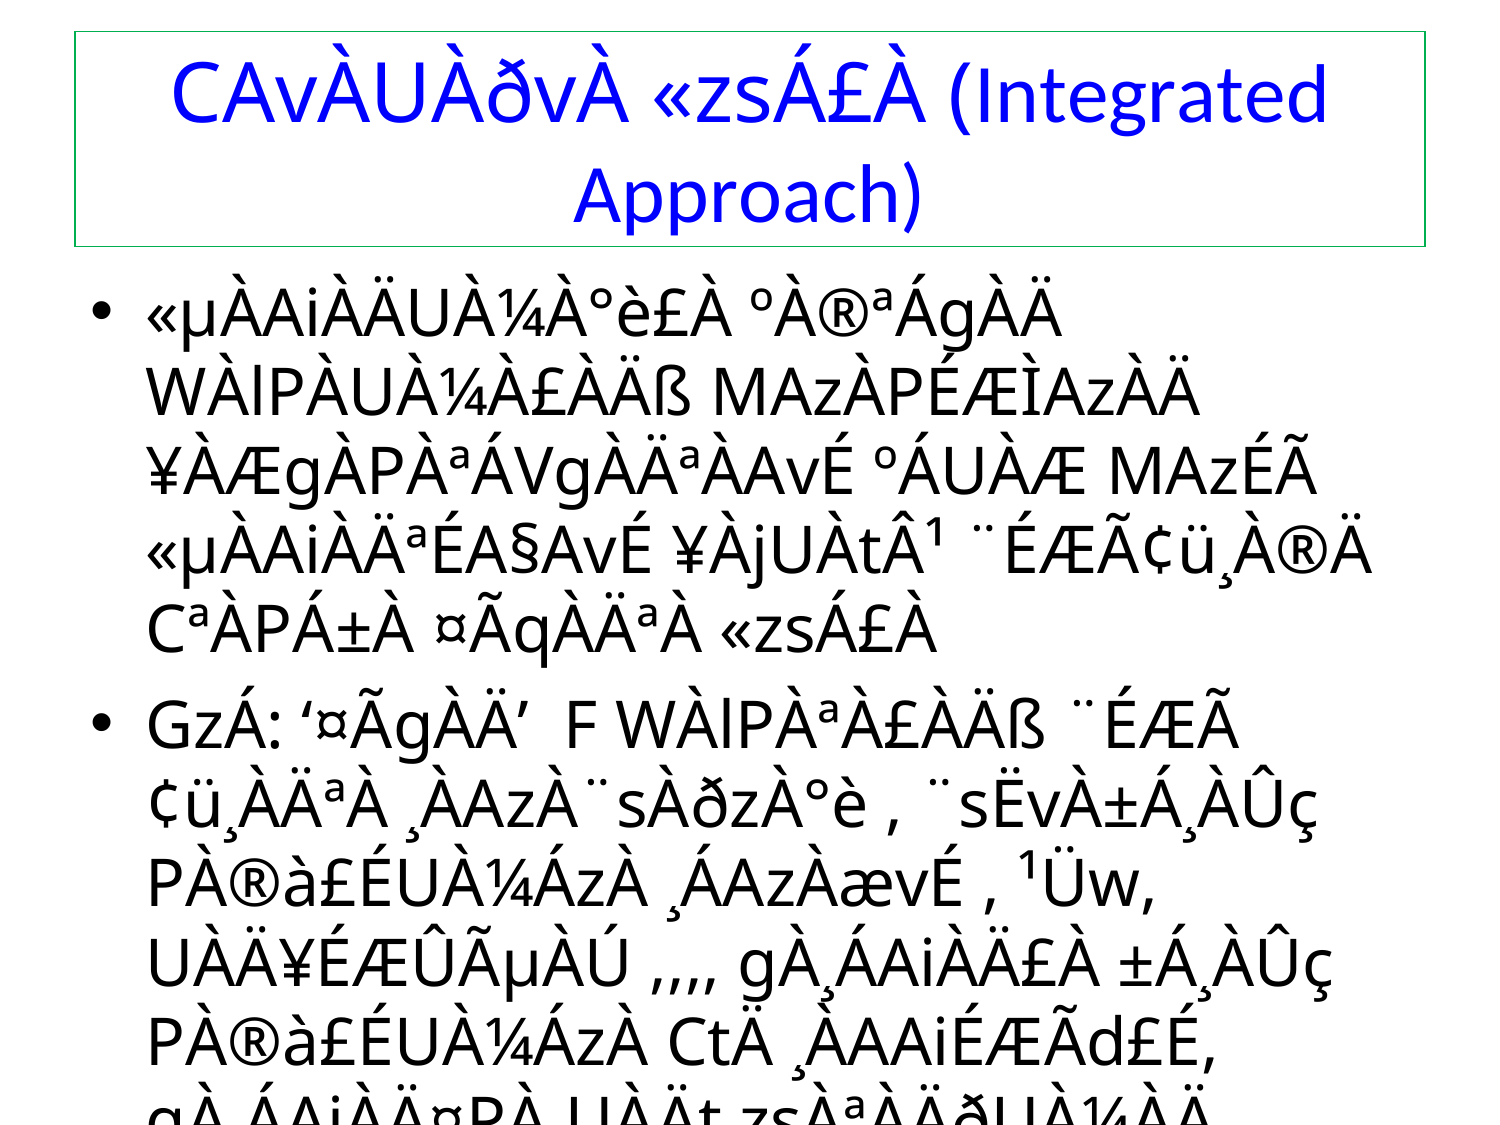

# CAvÀUÀðvÀ «zsÁ£À (Integrated Approach)
«µÀAiÀÄUÀ¼À°è£À ºÀ®ªÁgÀÄ WÀlPÀUÀ¼À£ÀÄß MAzÀPÉÆÌAzÀÄ ¥ÀÆgÀPÀªÁVgÀÄªÀAvÉ ºÁUÀÆ MAzÉÃ «µÀAiÀÄªÉA§AvÉ ¥ÀjUÀtÂ¹ ¨ÉÆÃ¢ü¸À®Ä CªÀPÁ±À ¤ÃqÀÄªÀ «zsÁ£À
GzÁ: ‘¤ÃgÀÄ’ F WÀlPÀªÀ£ÀÄß ¨ÉÆÃ¢ü¸ÀÄªÀ ¸ÀAzÀ¨sÀðzÀ°è , ¨sËvÀ±Á¸ÀÛç PÀ®à£ÉUÀ¼ÁzÀ ¸ÁAzÀævÉ , ¹Üw, UÀÄ¥ÉÆÛÃµÀÚ ,,,, gÀ¸ÁAiÀÄ£À ±Á¸ÀÛç PÀ®à£ÉUÀ¼ÁzÀ CtÄ ¸ÀAAiÉÆÃd£É, gÀ¸ÁAiÀÄ¤PÀ UÀÄt zsÀªÀÄðUÀ¼ÀÄ, QæAiÉÄUÀ¼ÀÄ,,, fÃªÀ±Á¸ÀÛç PÀ®à£ÉUÀ¼ÁzÀ fÃ«UÀ¼À GUÀªÀÄ, d®ZÀgÀ fÃ«UÀ¼ÀÄ,,,, F J¯Áè «µÀAiÀÄUÀ¼À£ÀÄß ¥ÀÆgÀPÀªÁV ºÉÃ¼ÀÄvÁÛ ¸ÁUÀÄªÀÅzÀÄ.